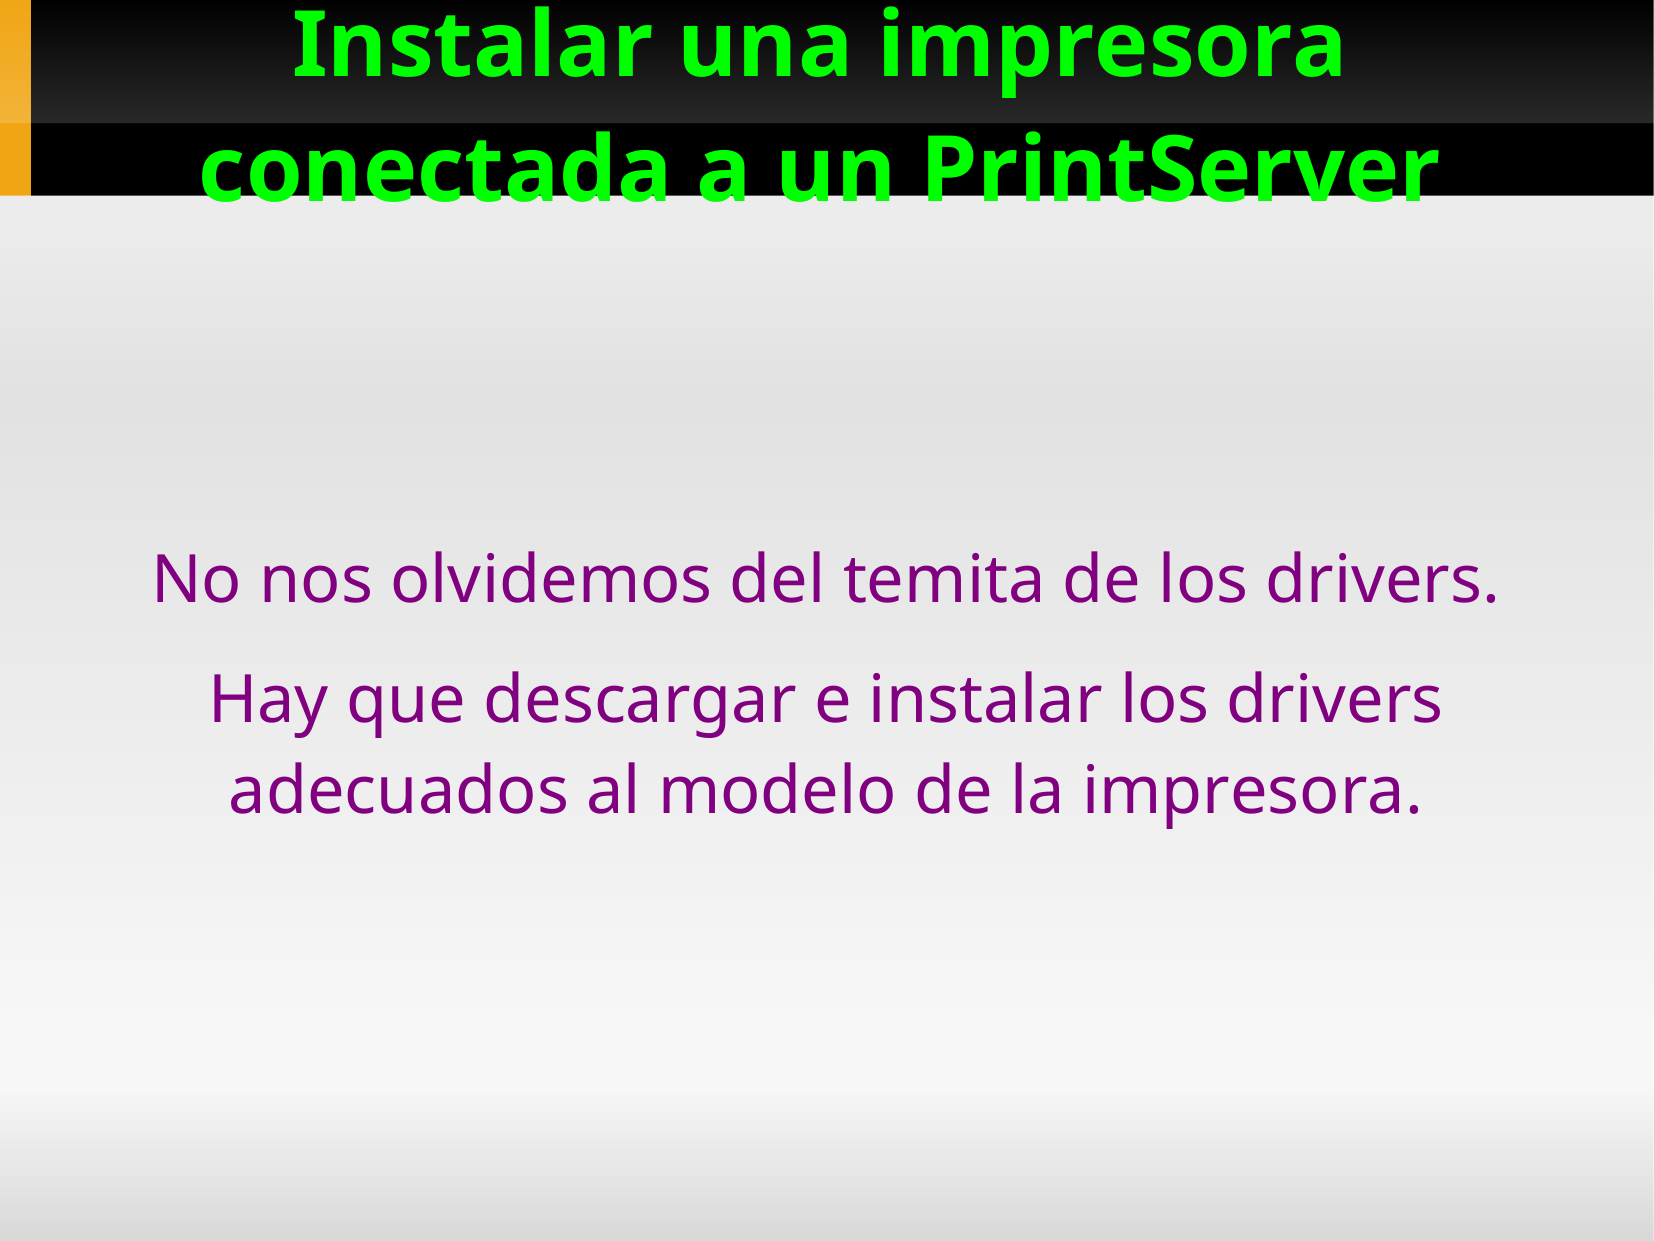

# Instalar una impresora conectada a un PrintServer
No nos olvidemos del temita de los drivers.
Hay que descargar e instalar los drivers adecuados al modelo de la impresora.